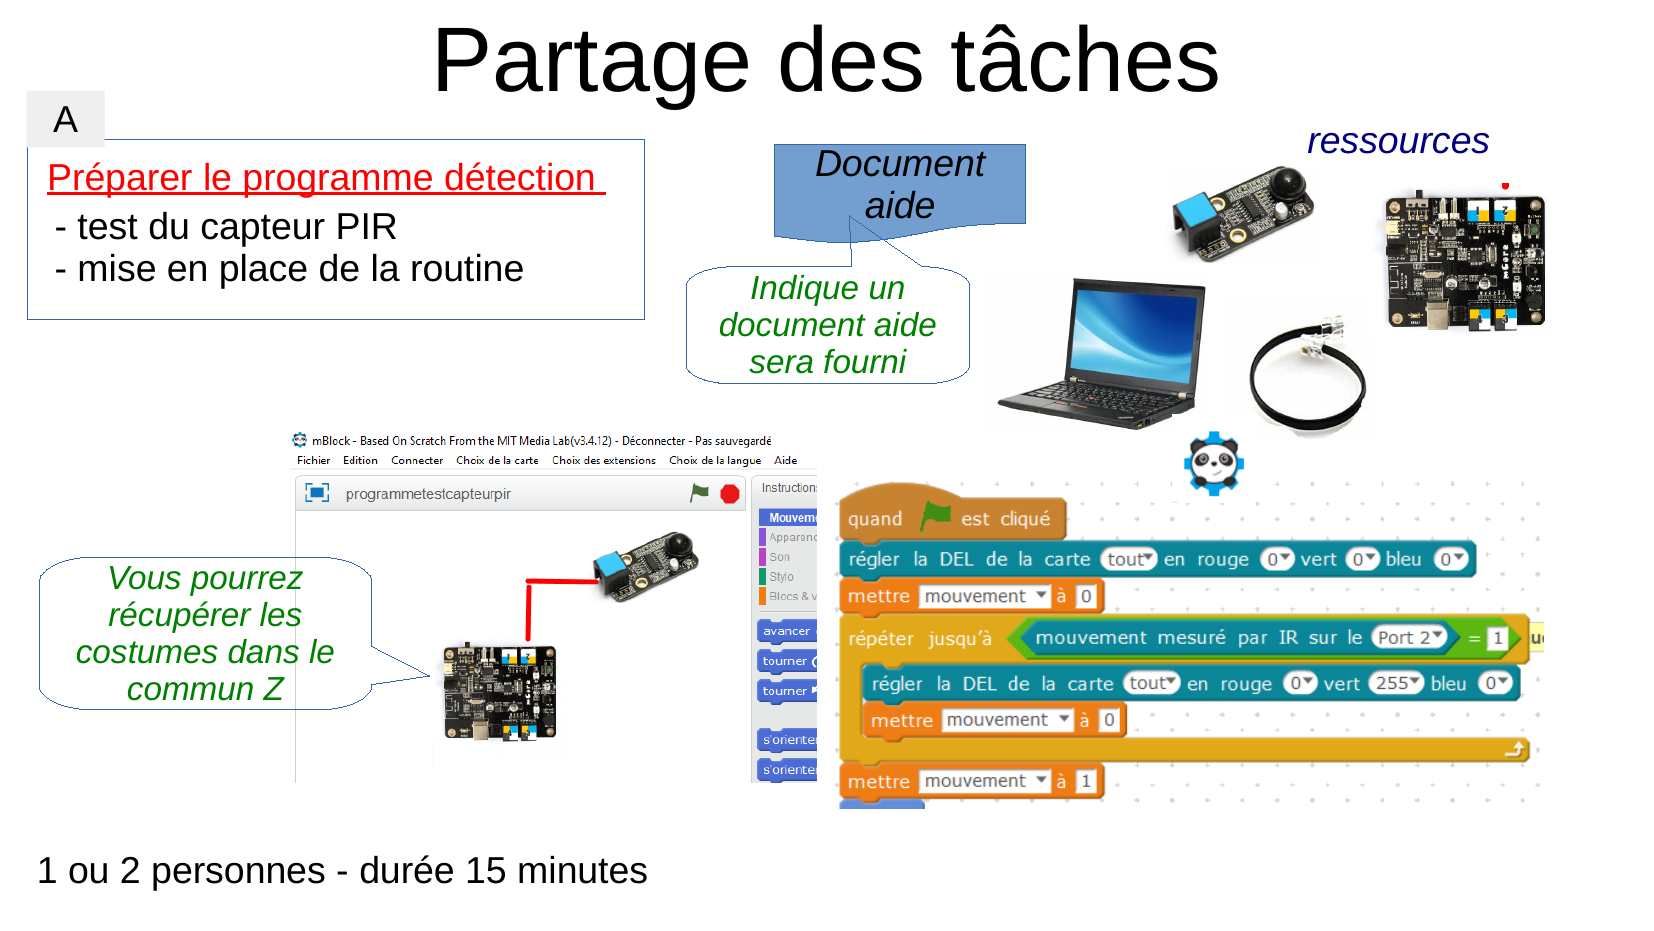

# Partage des tâches
A
ressources
Document aide
Préparer le programme détection
- test du capteur PIR
- mise en place de la routine
Indique un document aide sera fourni
Vous pourrez récupérer les costumes dans le commun Z
1 ou 2 personnes - durée 15 minutes